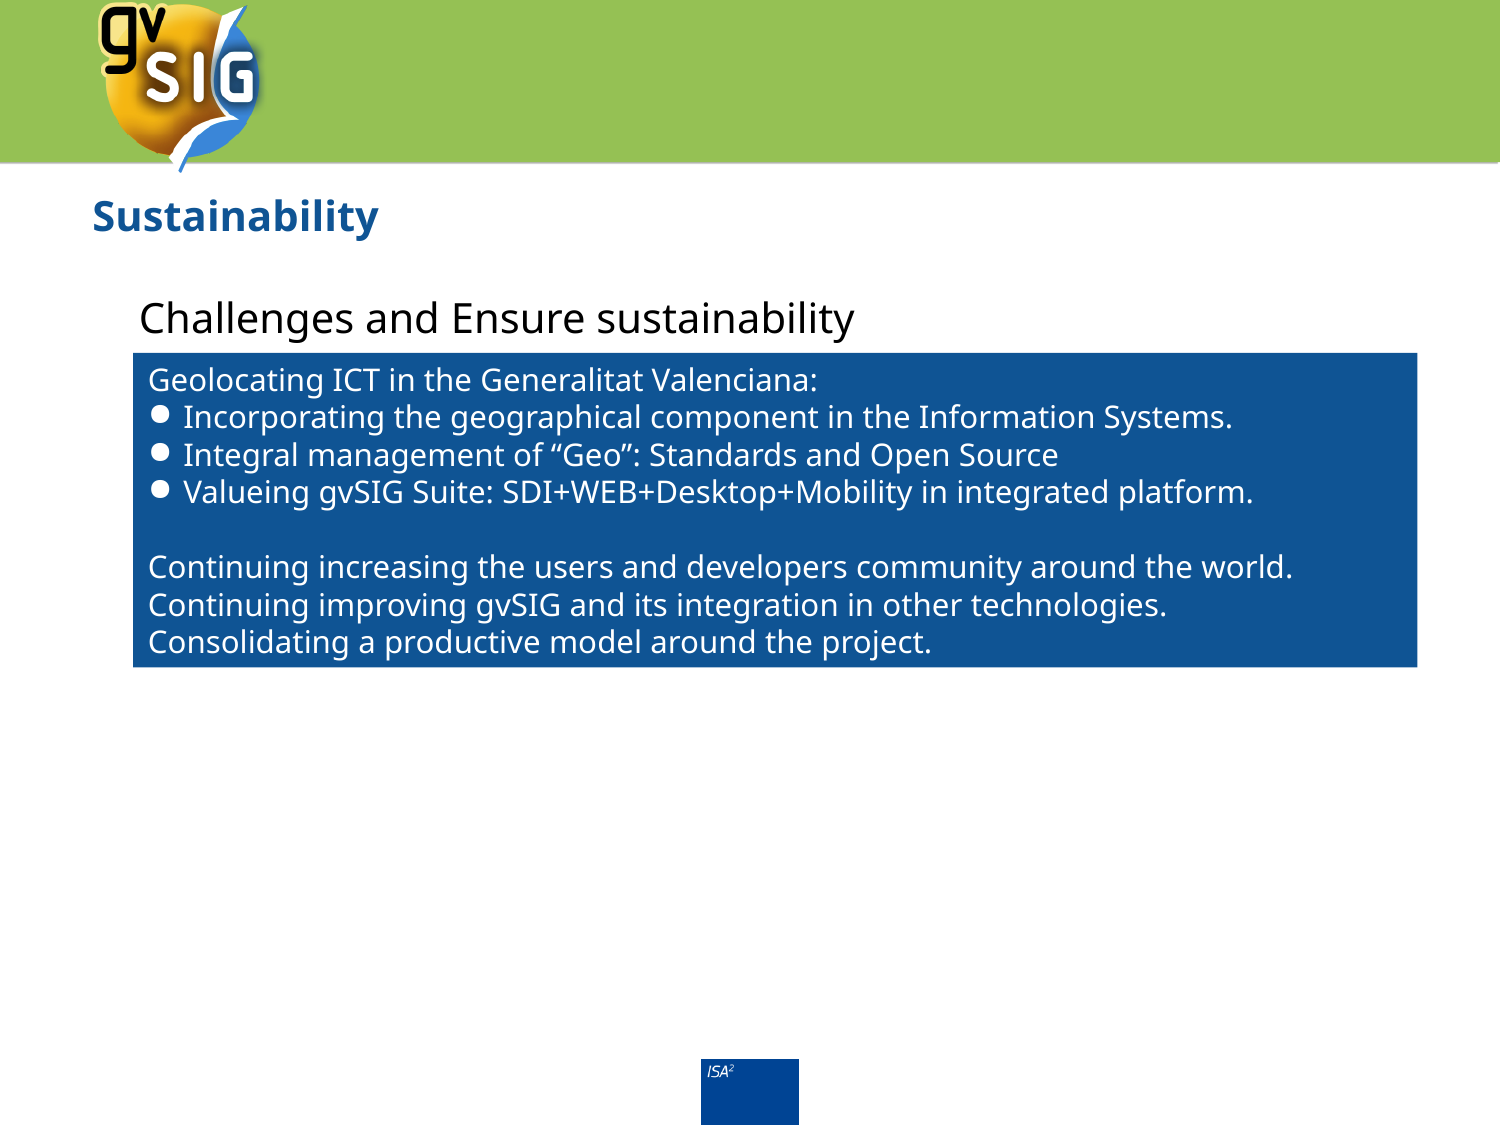

# Sustainability
Challenges and Ensure sustainability
Geolocating ICT in the Generalitat Valenciana:
Incorporating the geographical component in the Information Systems.
Integral management of “Geo”: Standards and Open Source
Valueing gvSIG Suite: SDI+WEB+Desktop+Mobility in integrated platform.
Continuing increasing the users and developers community around the world.
Continuing improving gvSIG and its integration in other technologies.
Consolidating a productive model around the project.